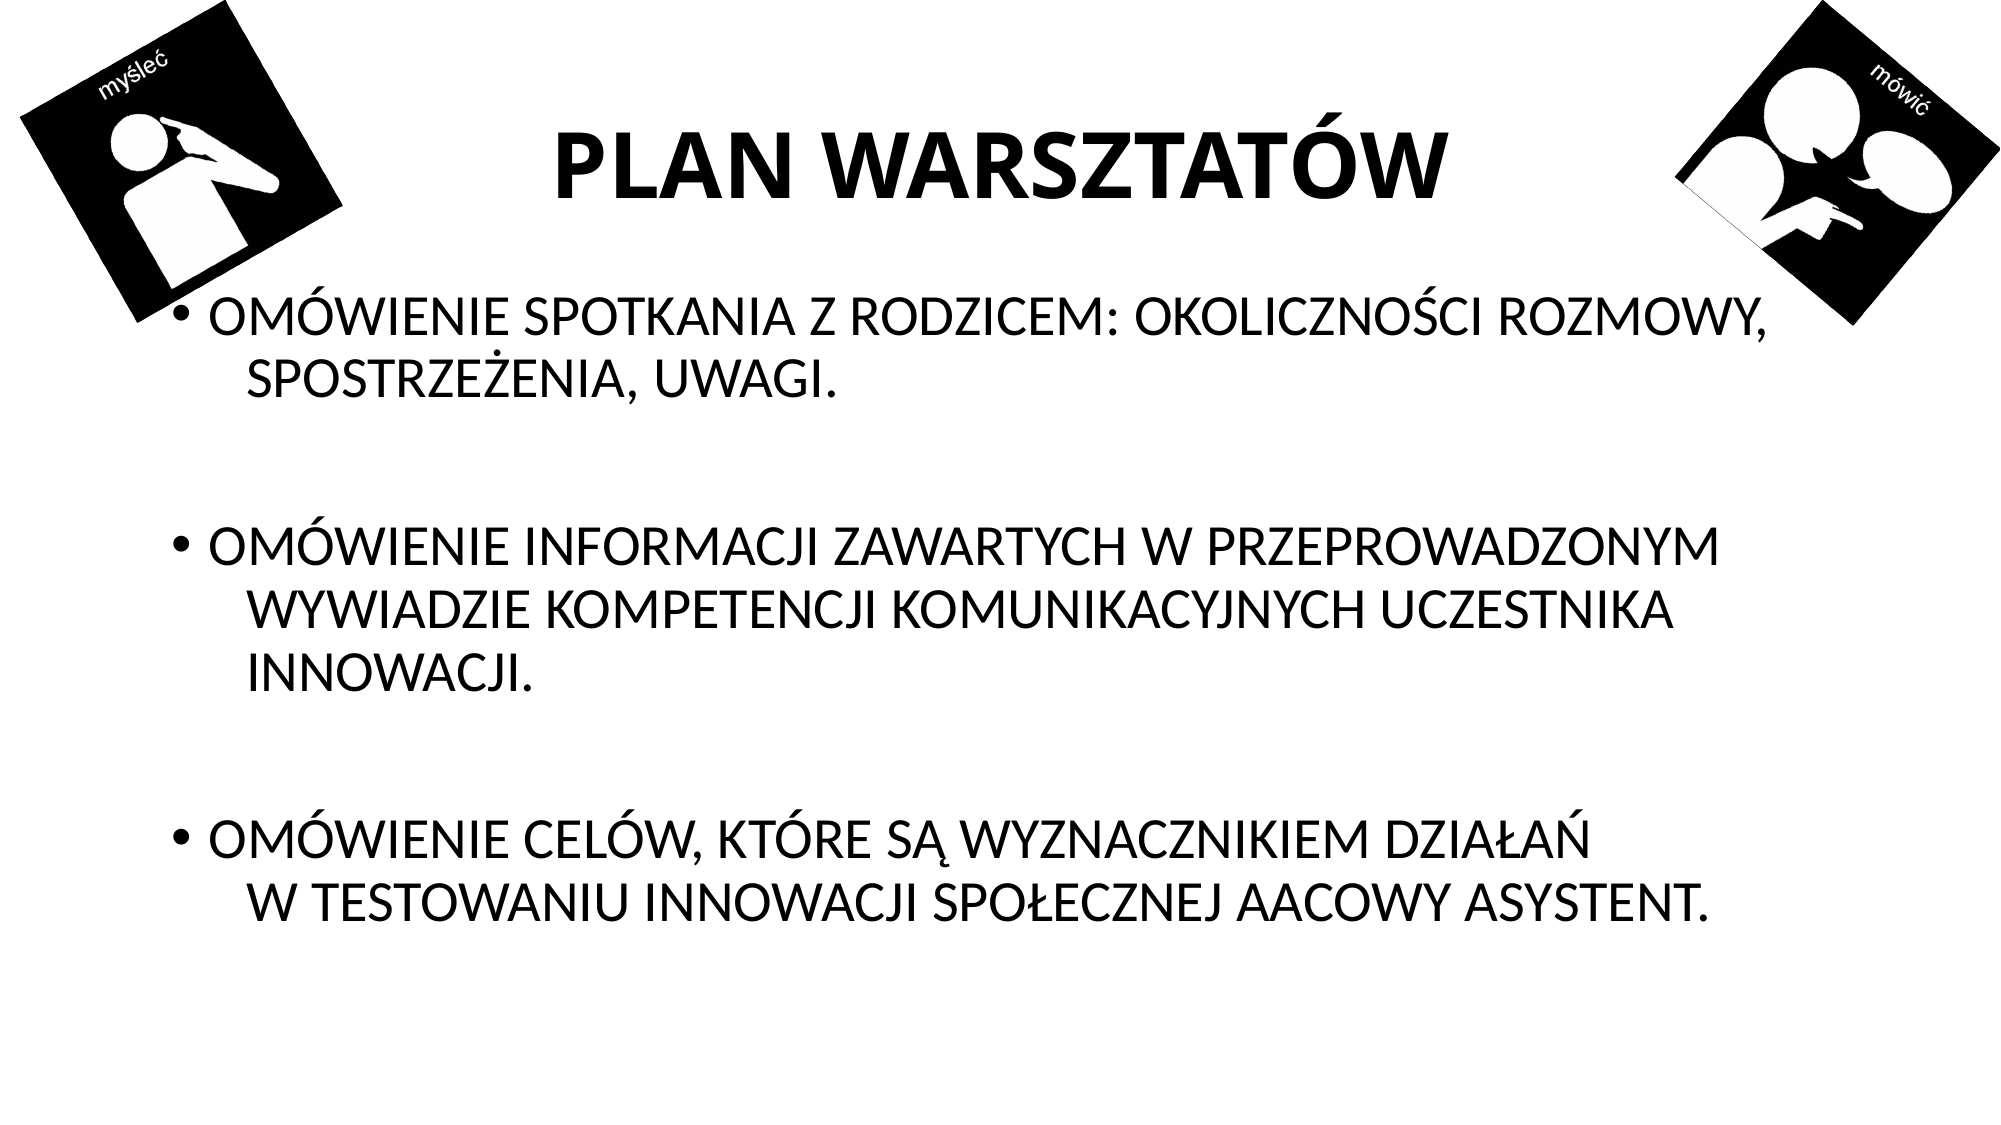

# PLAN WARSZTATÓW
OMÓWIENIE SPOTKANIA Z RODZICEM: OKOLICZNOŚCI ROZMOWY, SPOSTRZEŻENIA, UWAGI.
OMÓWIENIE INFORMACJI ZAWARTYCH W PRZEPROWADZONYM WYWIADZIE KOMPETENCJI KOMUNIKACYJNYCH UCZESTNIKA INNOWACJI.
OMÓWIENIE CELÓW, KTÓRE SĄ WYZNACZNIKIEM DZIAŁAŃ
W TESTOWANIU INNOWACJI SPOŁECZNEJ AACOWY ASYSTENT.